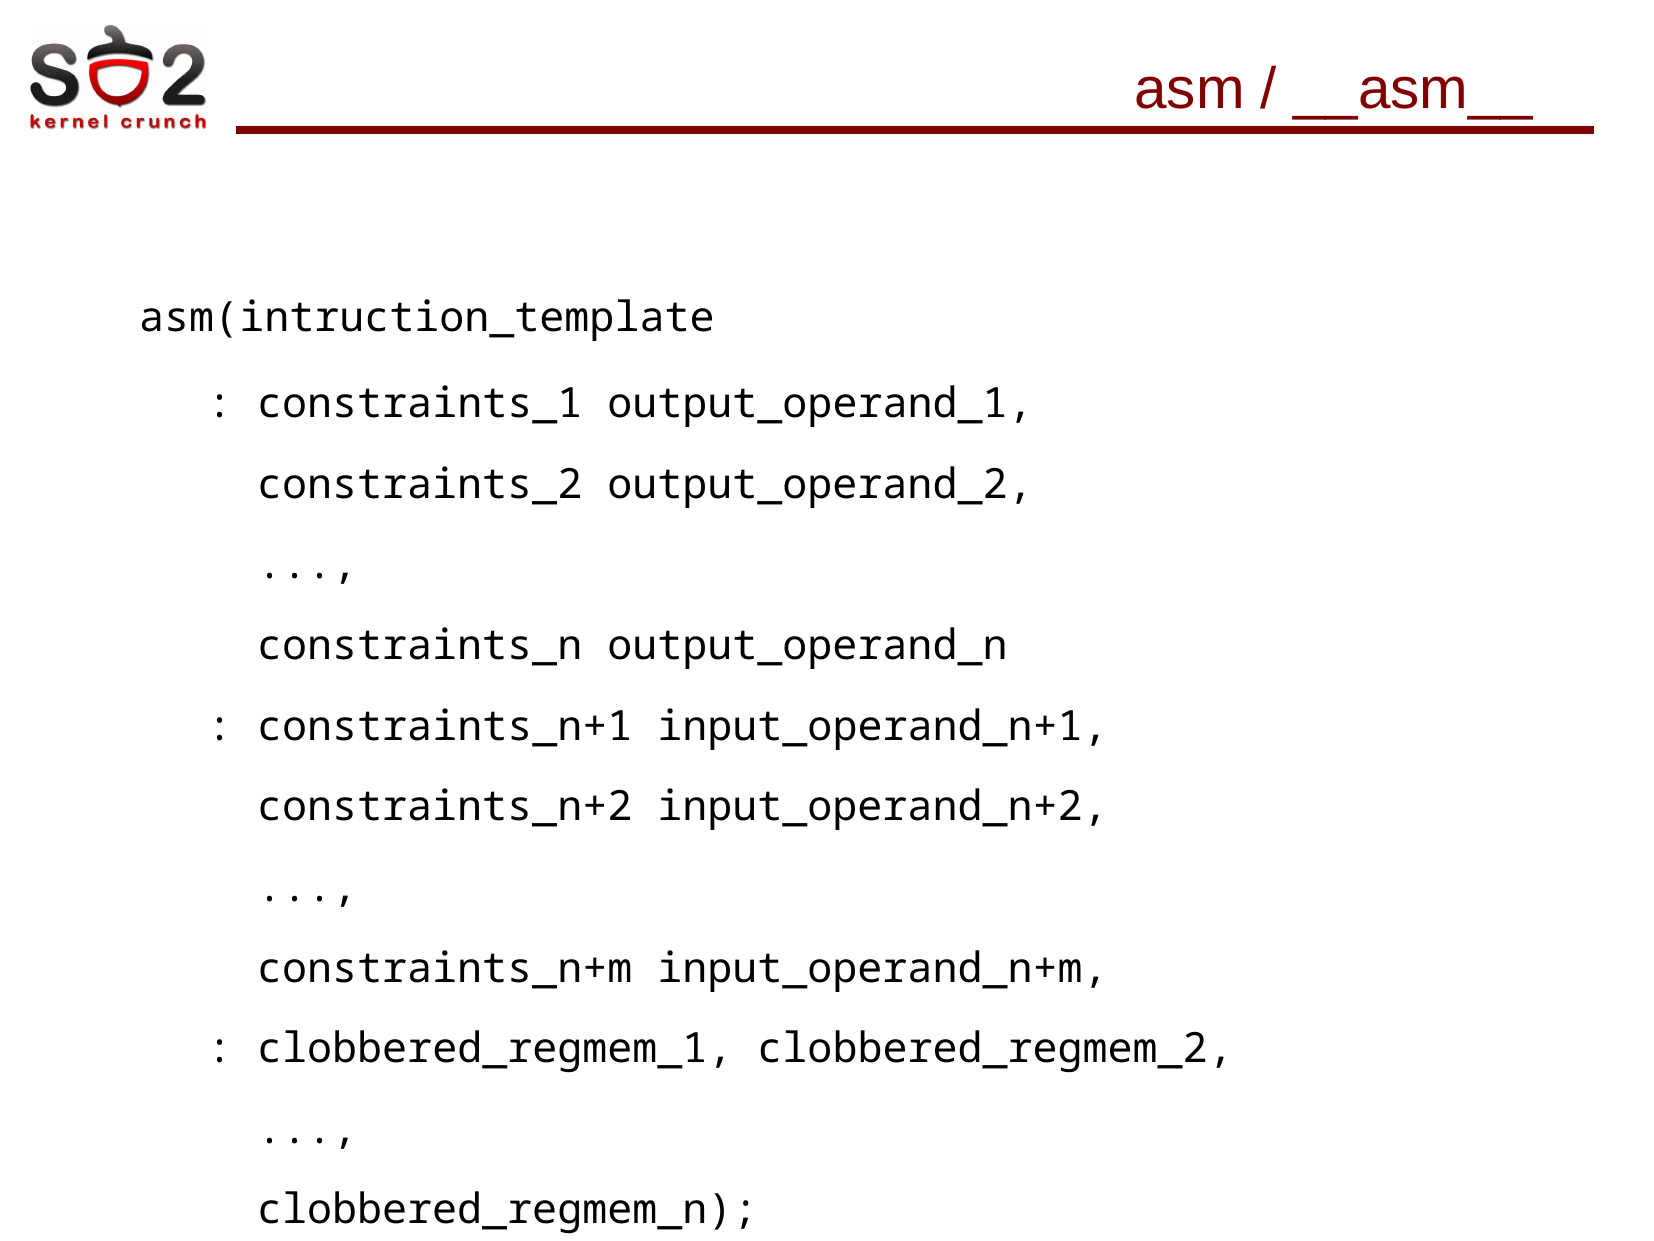

# asm / __asm__
asm(intruction_template
: constraints_1 output_operand_1,
 constraints_2 output_operand_2,
 ...,
 constraints_n output_operand_n
: constraints_n+1 input_operand_n+1,
 constraints_n+2 input_operand_n+2,
 ...,
 constraints_n+m input_operand_n+m,
: clobbered_regmem_1, clobbered_regmem_2,
 ...,
 clobbered_regmem_n);